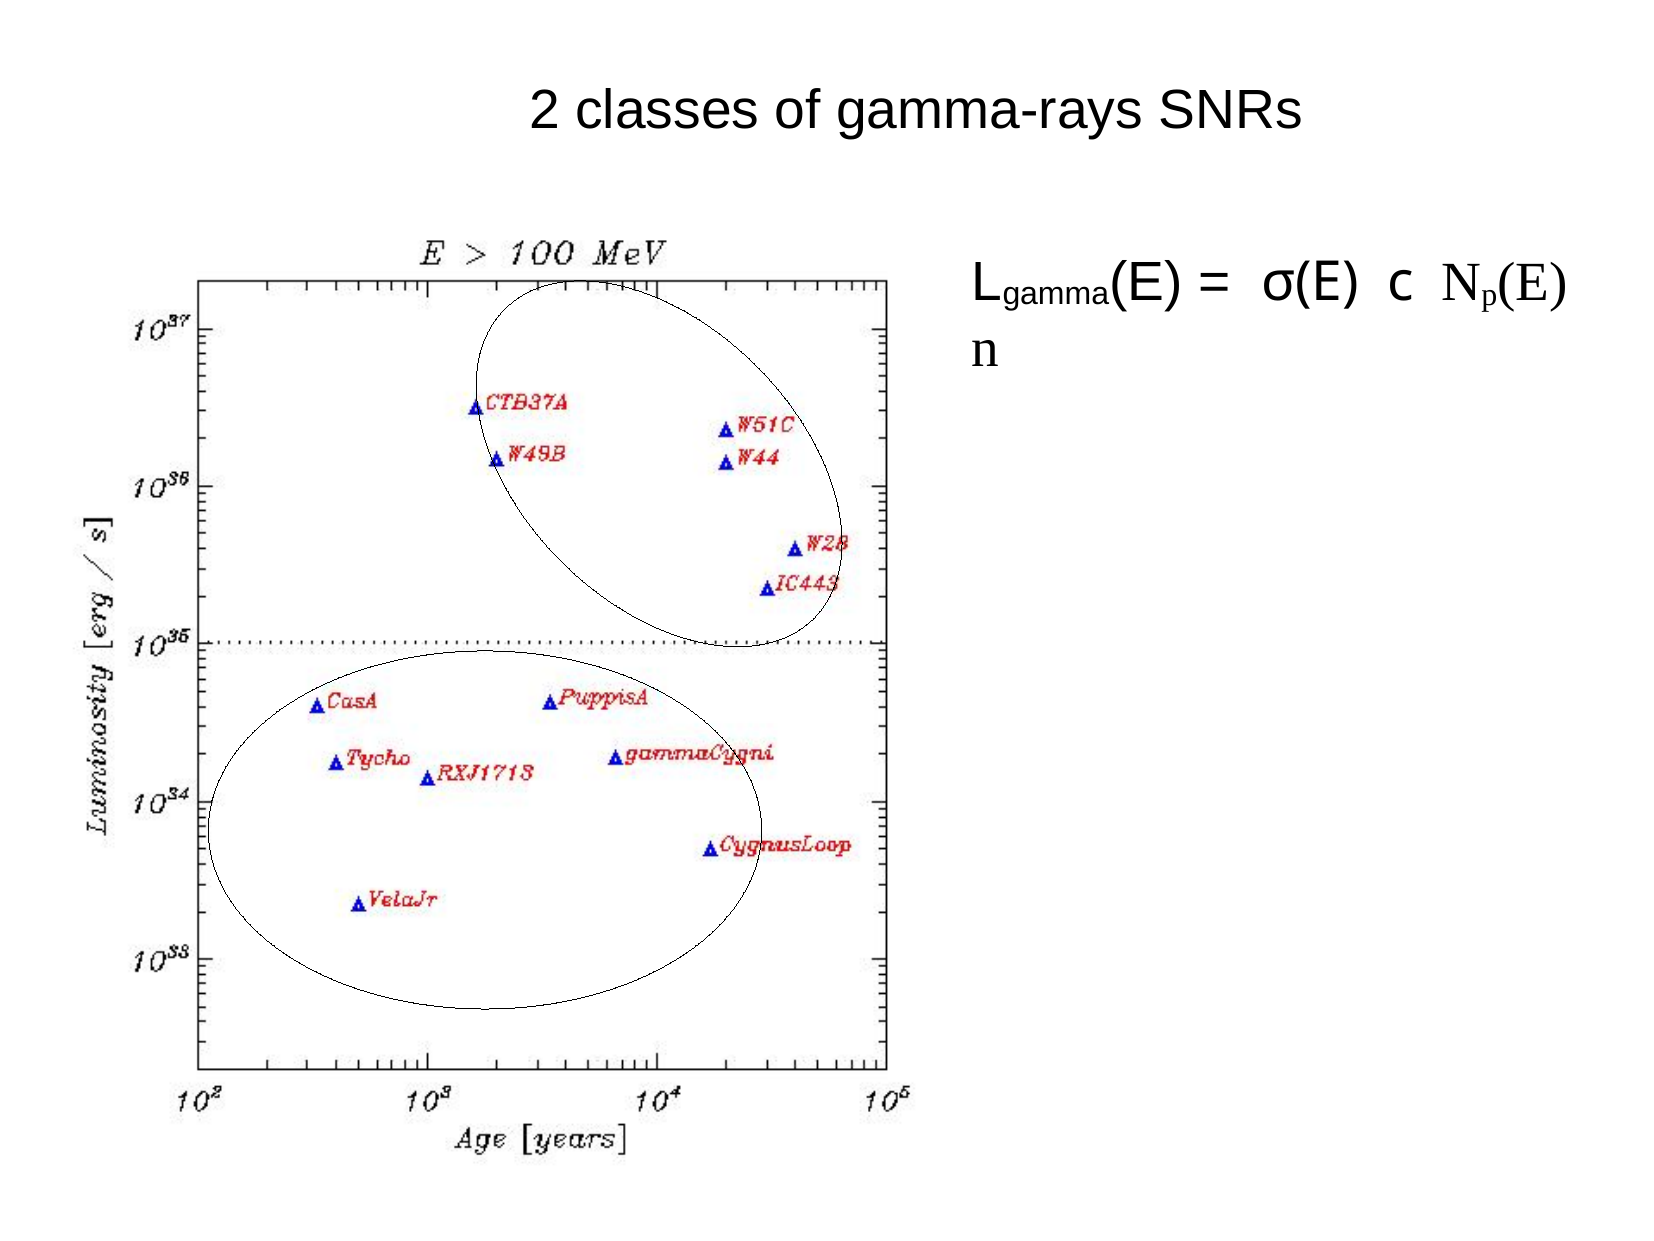

2 classes of gamma-rays SNRs
Lgamma(E) = σ(E) c Np(E) n